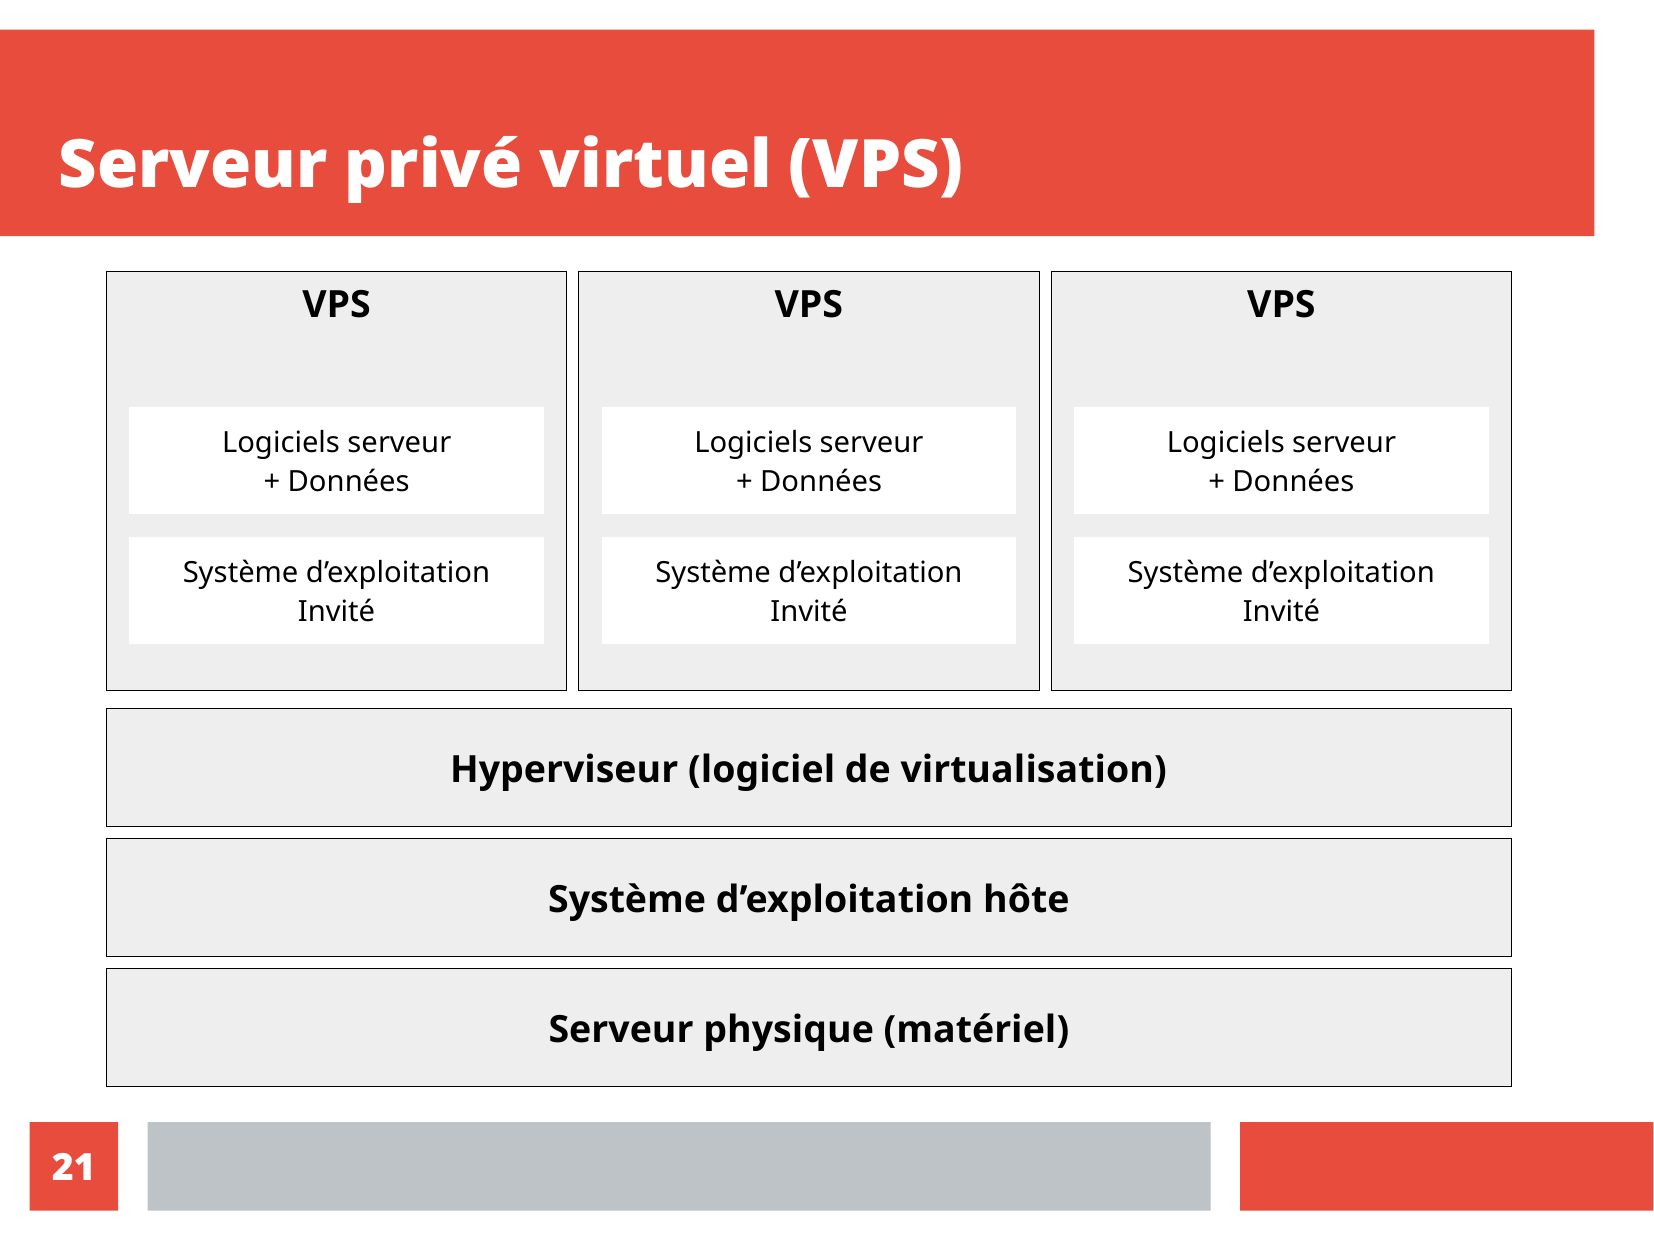

# Serveur privé virtuel (VPS)
VPS
VPS
VPS
Logiciels serveur
+ Données
Logiciels serveur
+ Données
Logiciels serveur
+ Données
Système d’exploitation
Invité
Système d’exploitation
Invité
Système d’exploitation
Invité
Hyperviseur (logiciel de virtualisation)
Système d’exploitation hôte
Serveur physique (matériel)
21